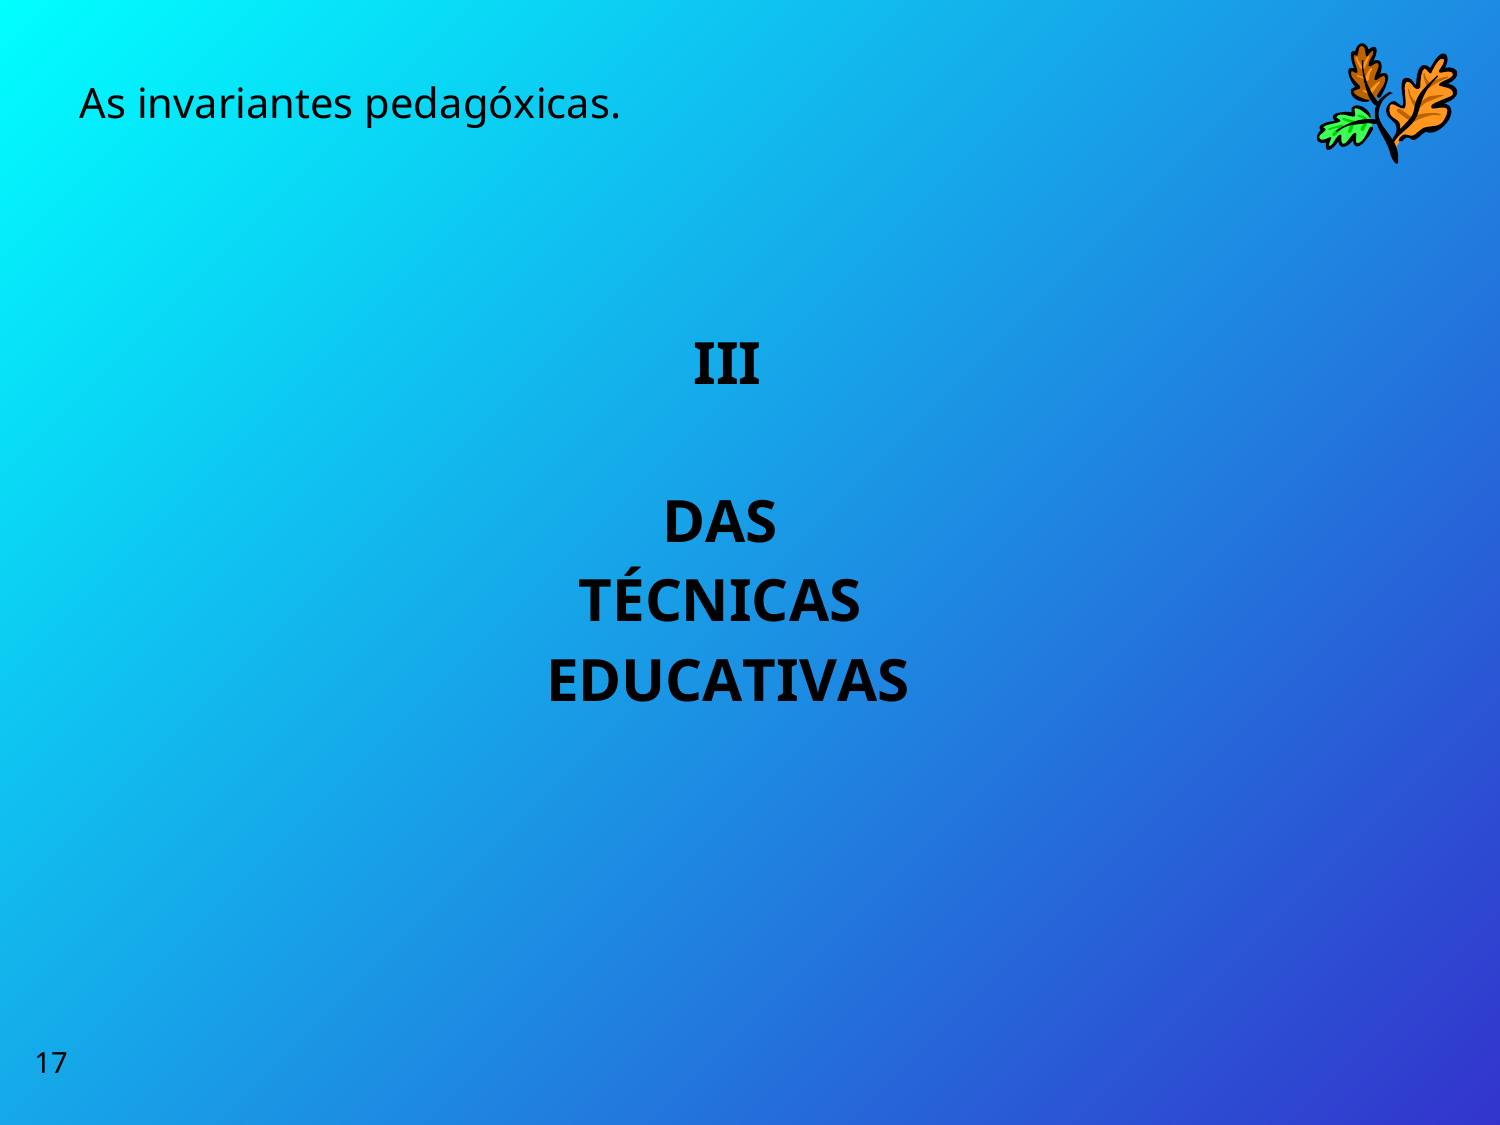

As invariantes pedagóxicas.
III
DAS
TÉCNICAS
EDUCATIVAS
17